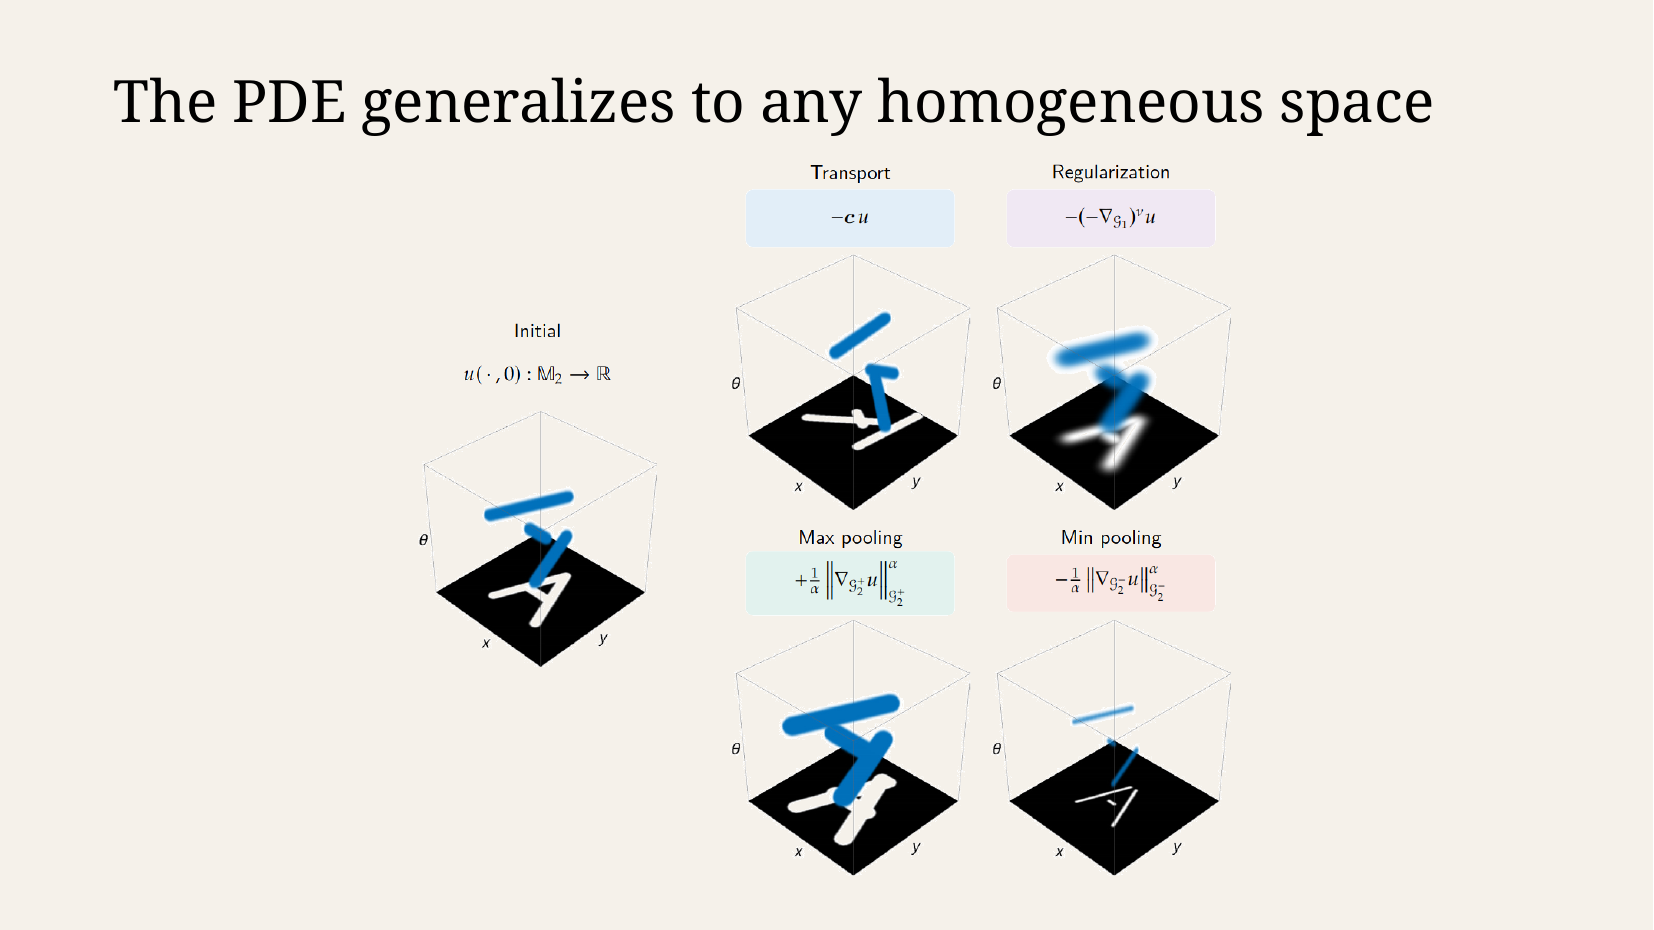

# The PDE generalizes to any homogeneous space